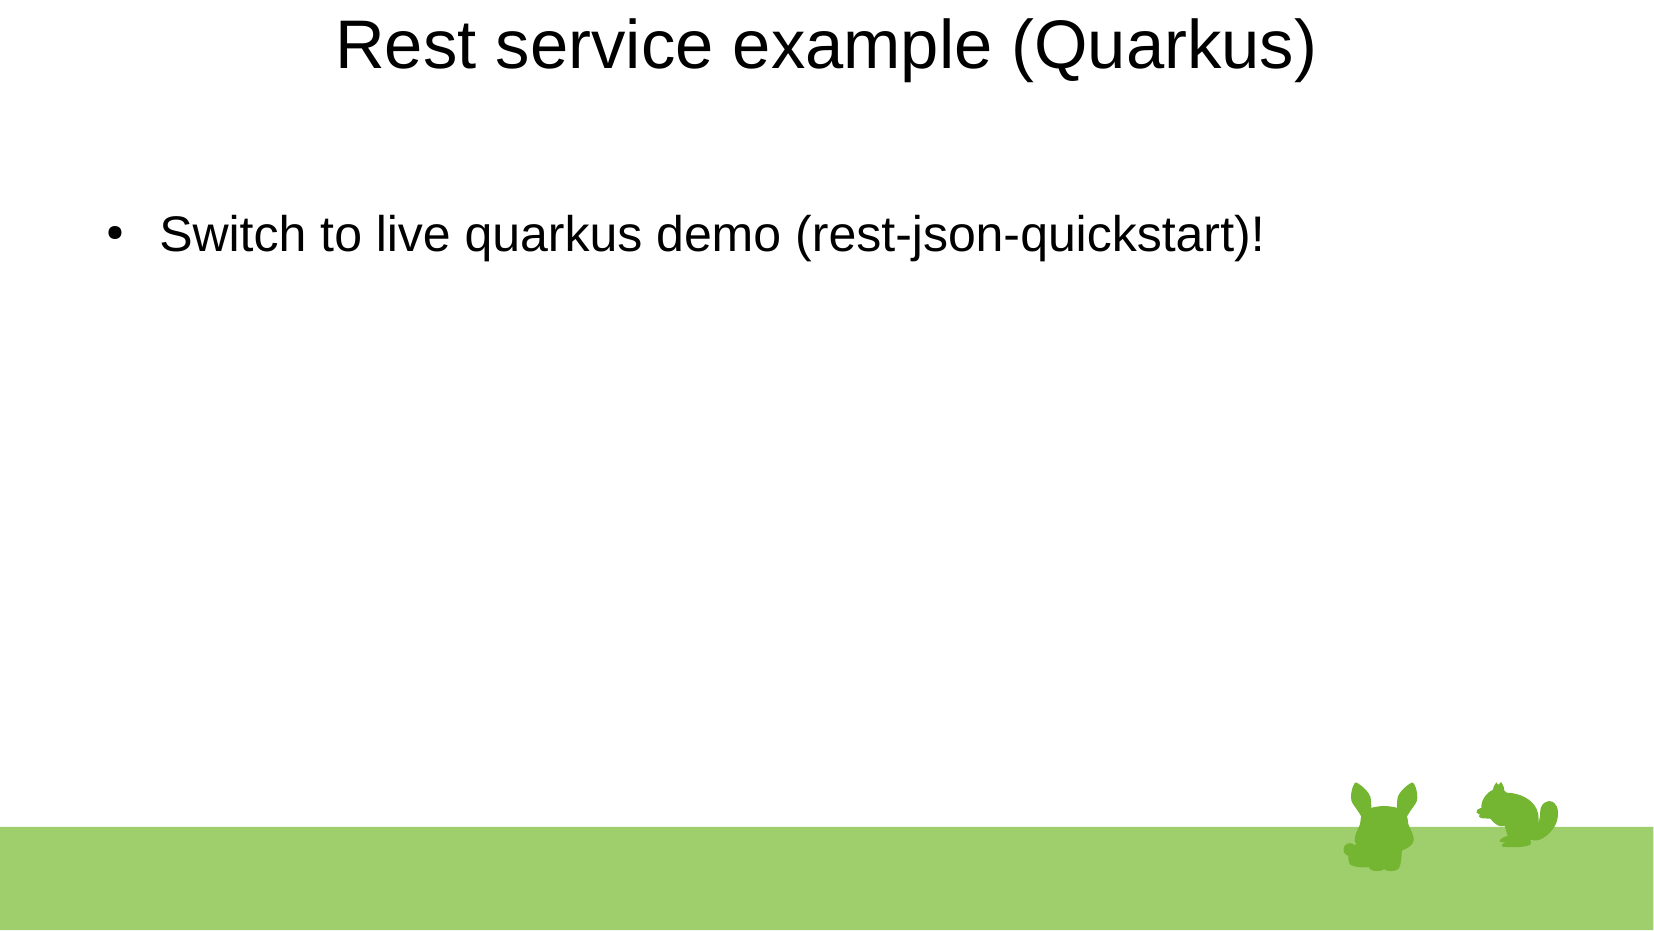

# Rest service example (Quarkus)
Switch to live quarkus demo (rest-json-quickstart)!